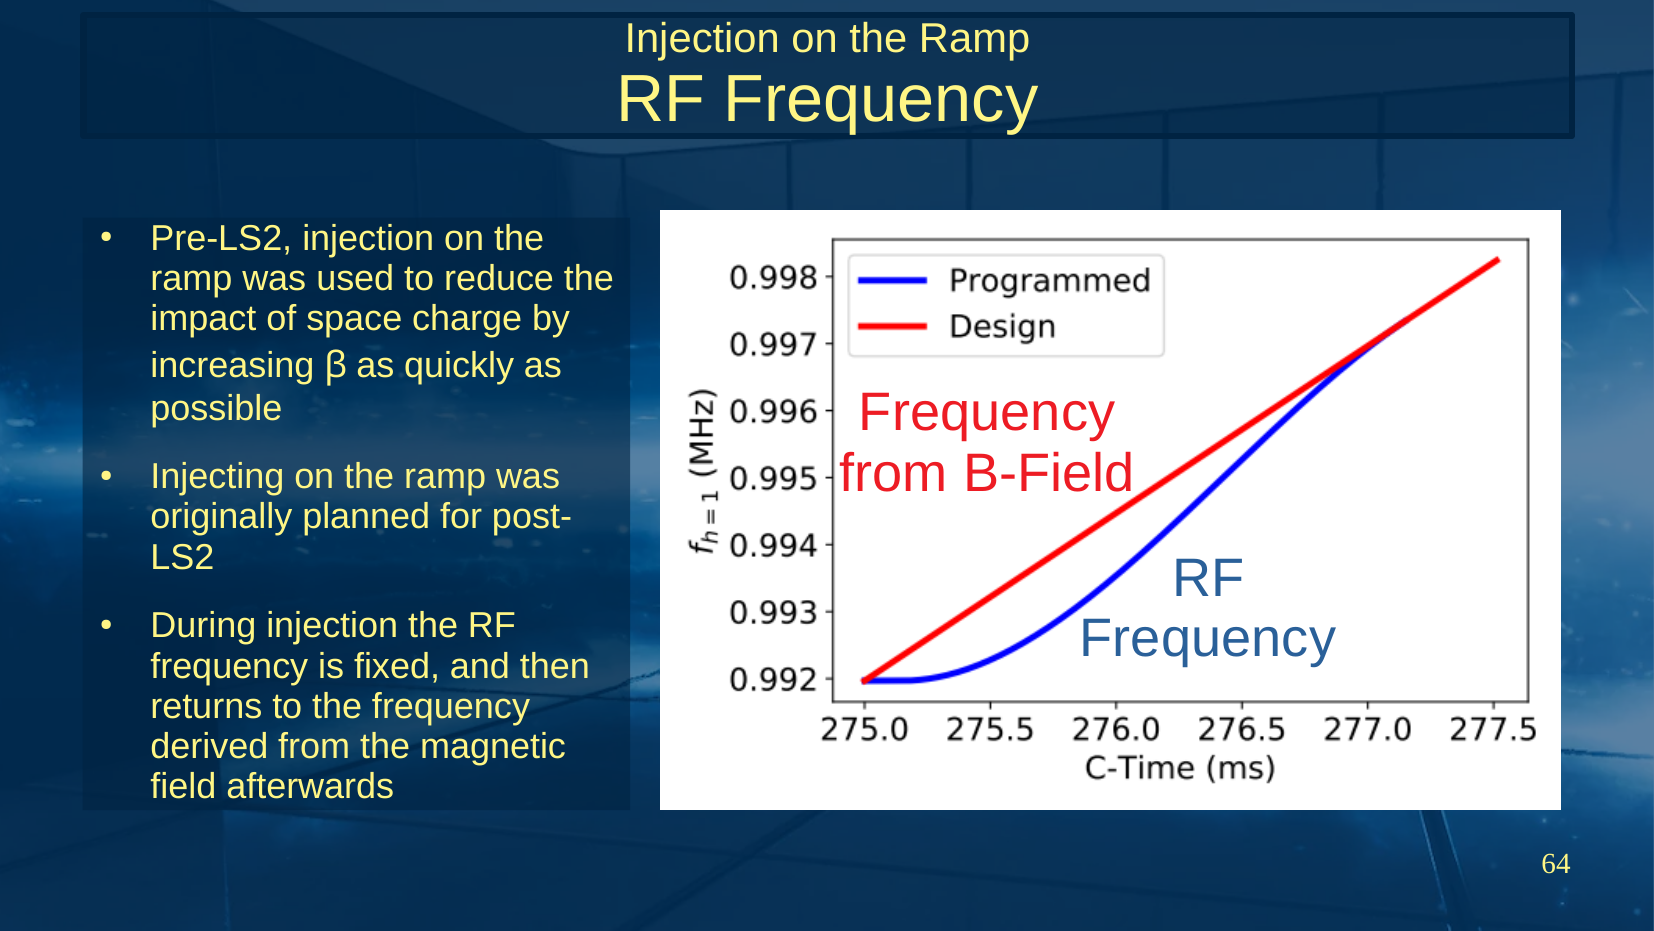

Injection on the Ramp
RF Frequency
# Pre-LS2, injection on the ramp was used to reduce the impact of space charge by increasing β as quickly as possible
Injecting on the ramp was originally planned for post-LS2
During injection the RF frequency is fixed, and then returns to the frequency derived from the magnetic field afterwards
Frequency from B-Field
RF Frequency
64